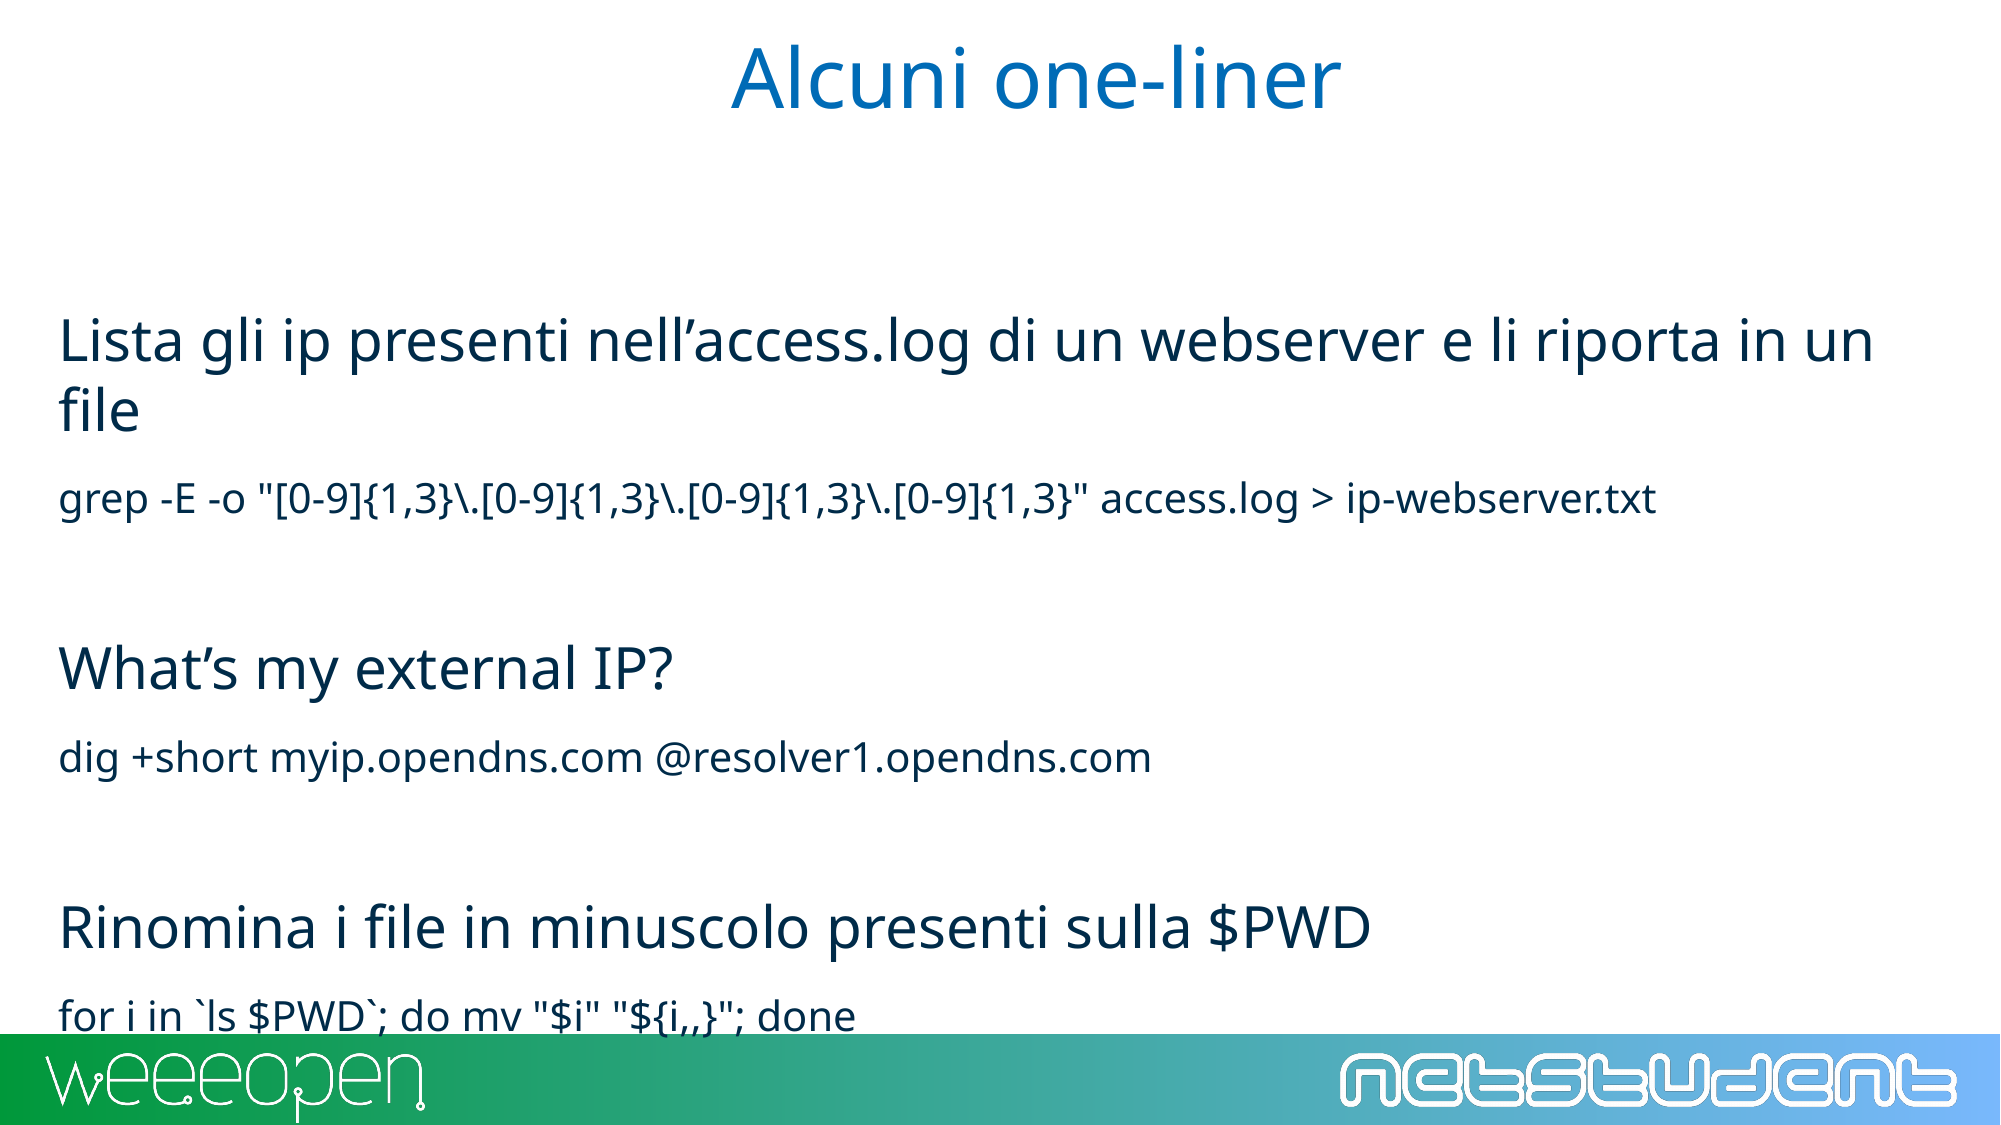

# Alcuni one-liner
Lista gli ip presenti nell’access.log di un webserver e li riporta in un file
grep -E -o "[0-9]{1,3}\.[0-9]{1,3}\.[0-9]{1,3}\.[0-9]{1,3}" access.log > ip-webserver.txt
What’s my external IP?
dig +short myip.opendns.com @resolver1.opendns.com
Rinomina i file in minuscolo presenti sulla $PWD
for i in `ls $PWD`; do mv "$i" "${i,,}"; done